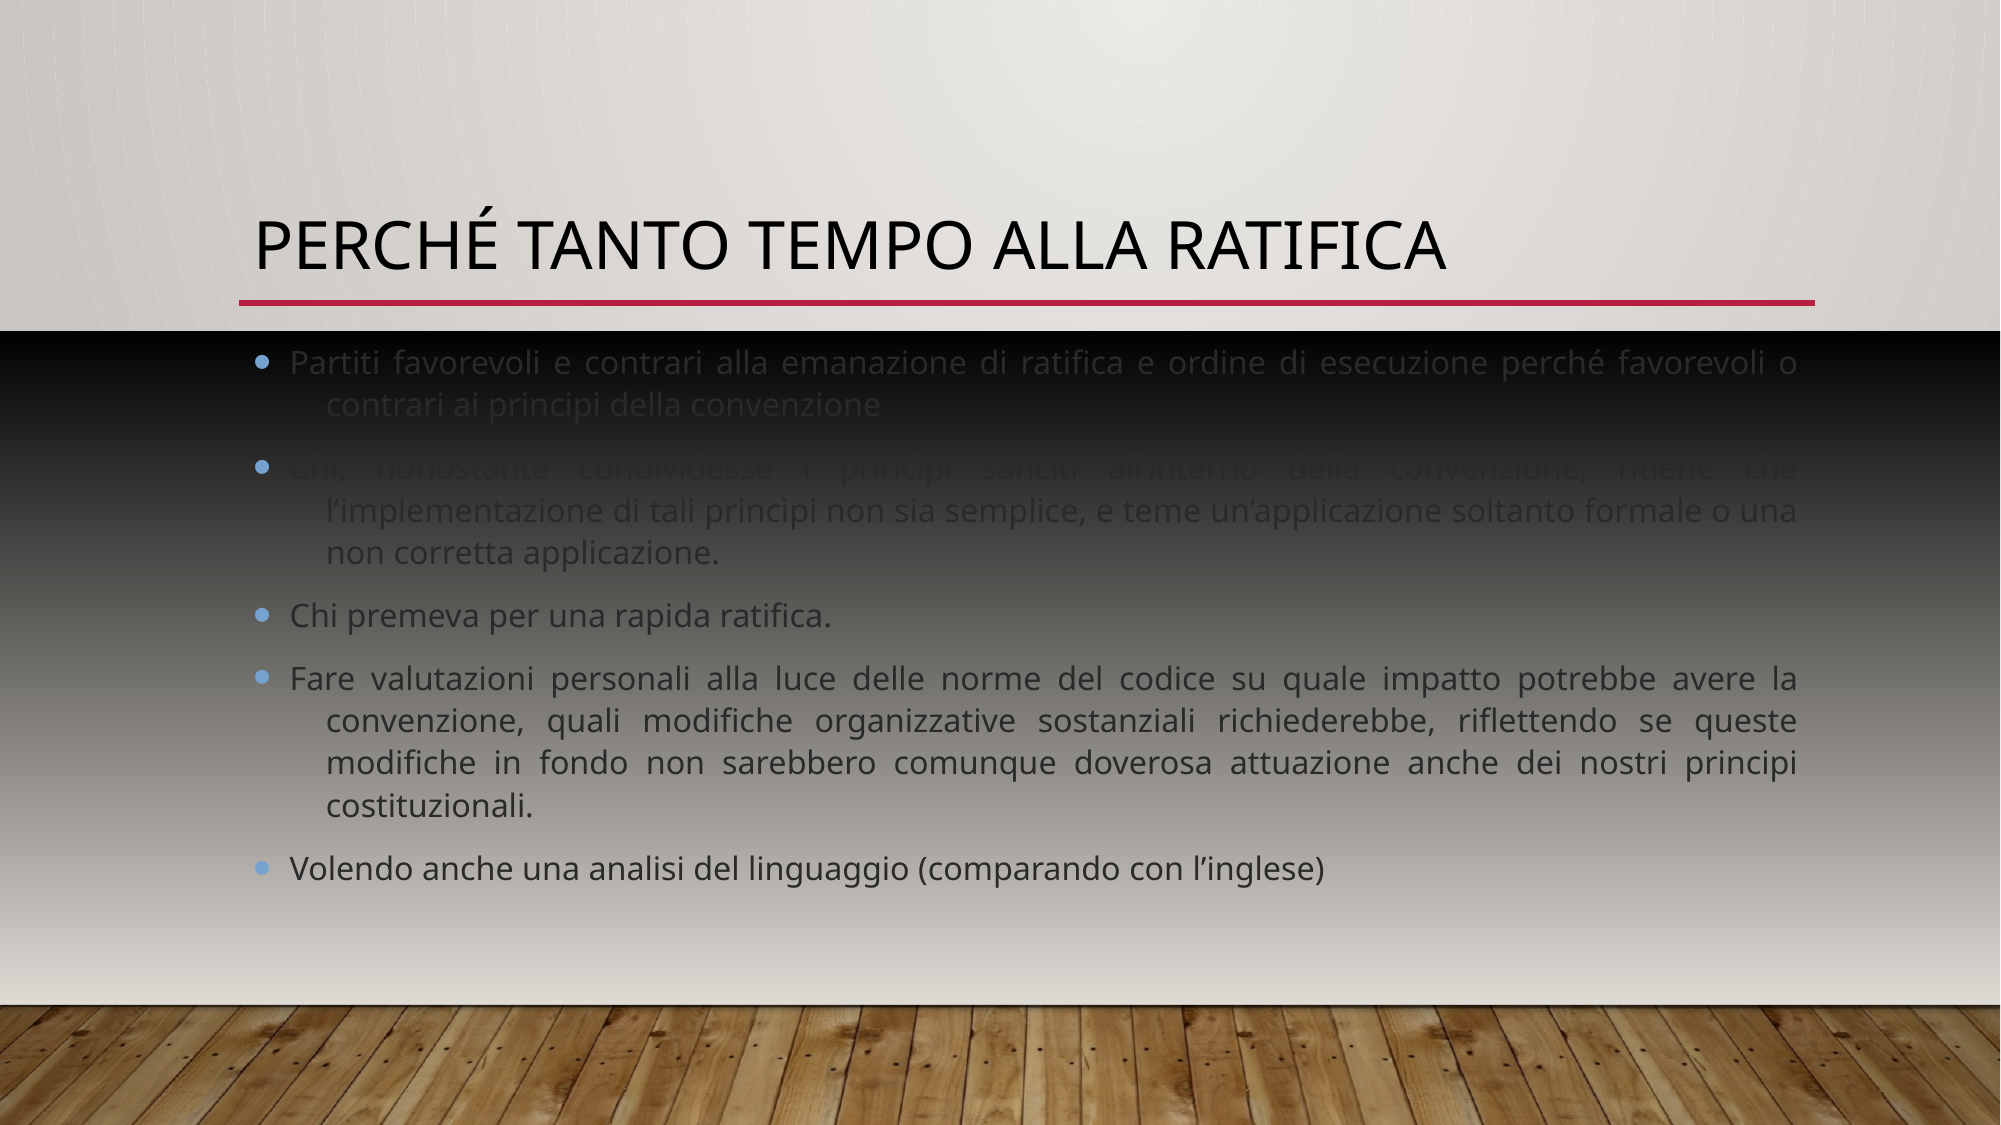

# Perché tanto tempo alla ratifica
Partiti favorevoli e contrari alla emanazione di ratifica e ordine di esecuzione perché favorevoli o contrari ai principi della convenzione
Chi, nonostante condividesse i princìpi sanciti all’interno della convenzione, ritiene che l’implementazione di tali princìpi non sia semplice, e teme un’applicazione soltanto formale o una non corretta applicazione.
Chi premeva per una rapida ratifica.
Fare valutazioni personali alla luce delle norme del codice su quale impatto potrebbe avere la convenzione, quali modifiche organizzative sostanziali richiederebbe, riflettendo se queste modifiche in fondo non sarebbero comunque doverosa attuazione anche dei nostri principi costituzionali.
Volendo anche una analisi del linguaggio (comparando con l’inglese)